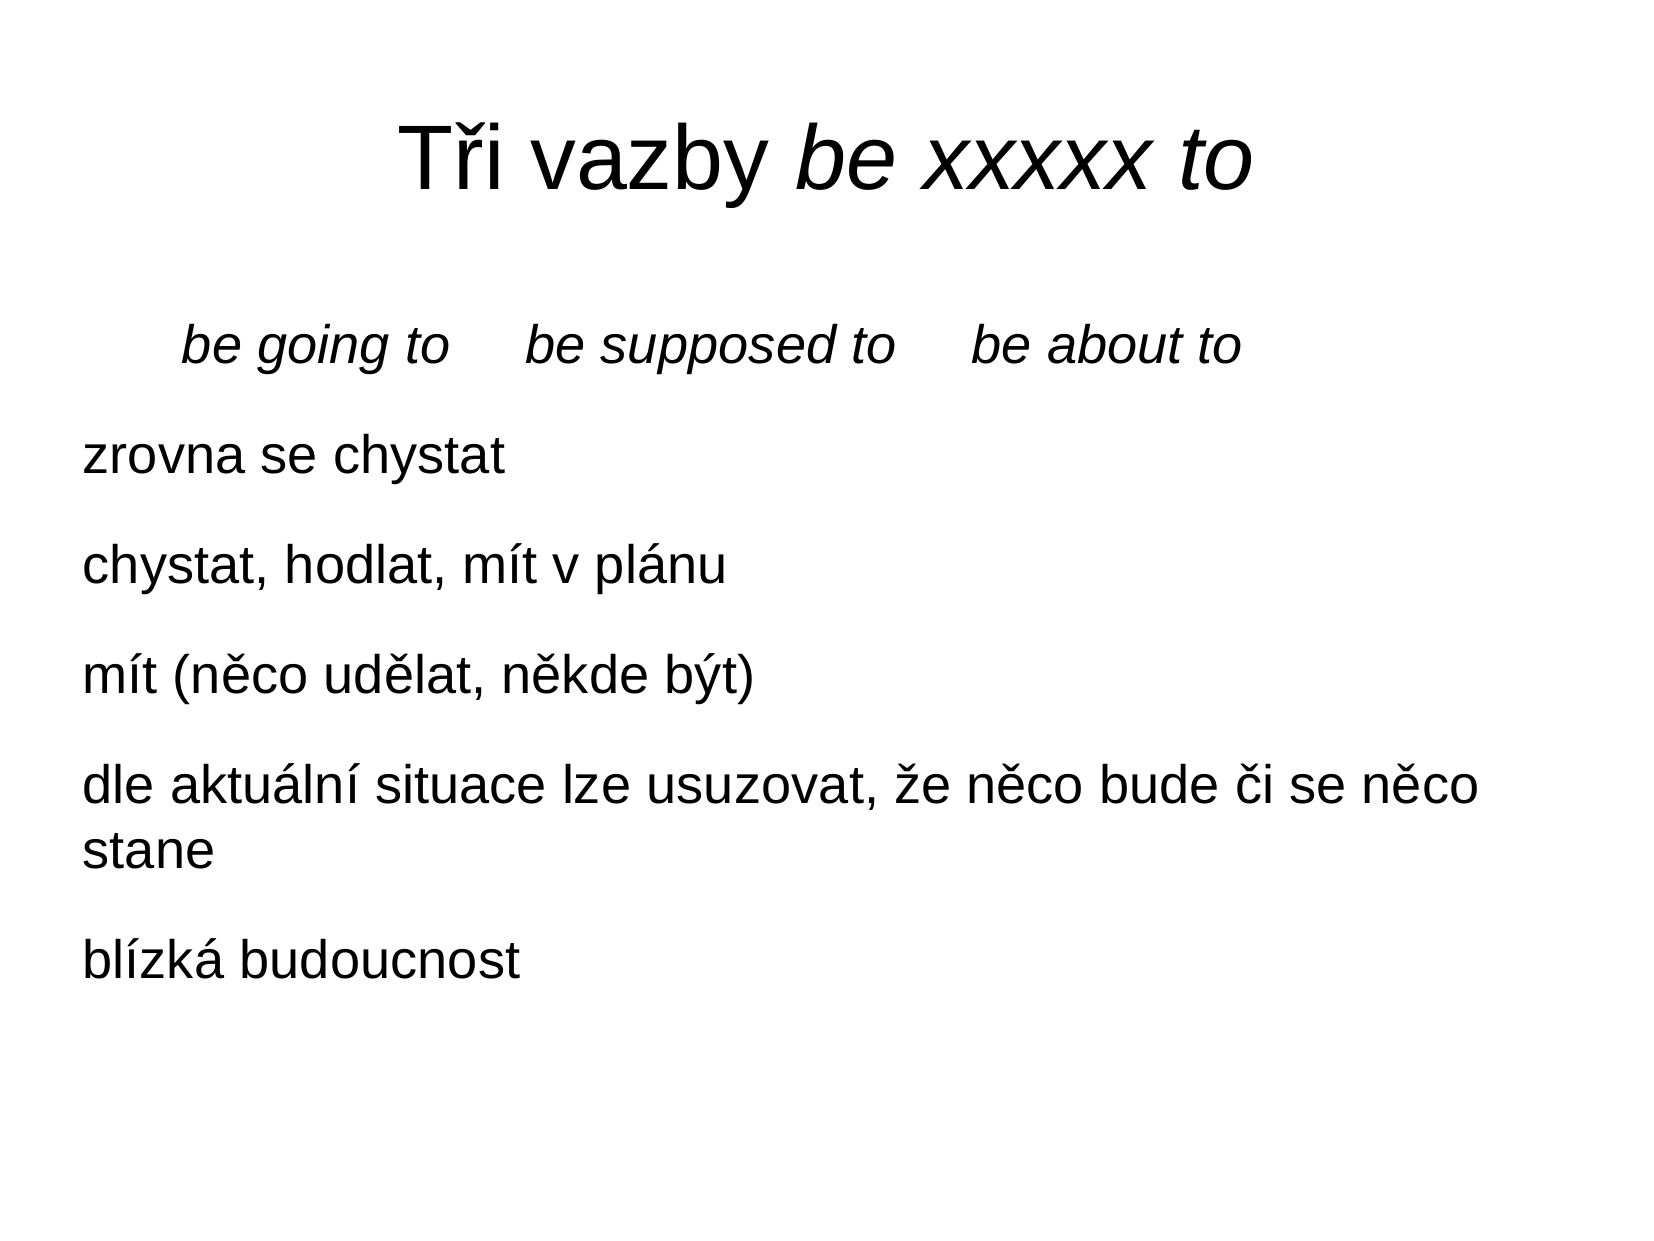

Tři vazby be xxxxx to
be going to be supposed to be about to
zrovna se chystat
chystat, hodlat, mít v plánu
mít (něco udělat, někde být)
dle aktuální situace lze usuzovat, že něco bude či se něco stane
blízká budoucnost